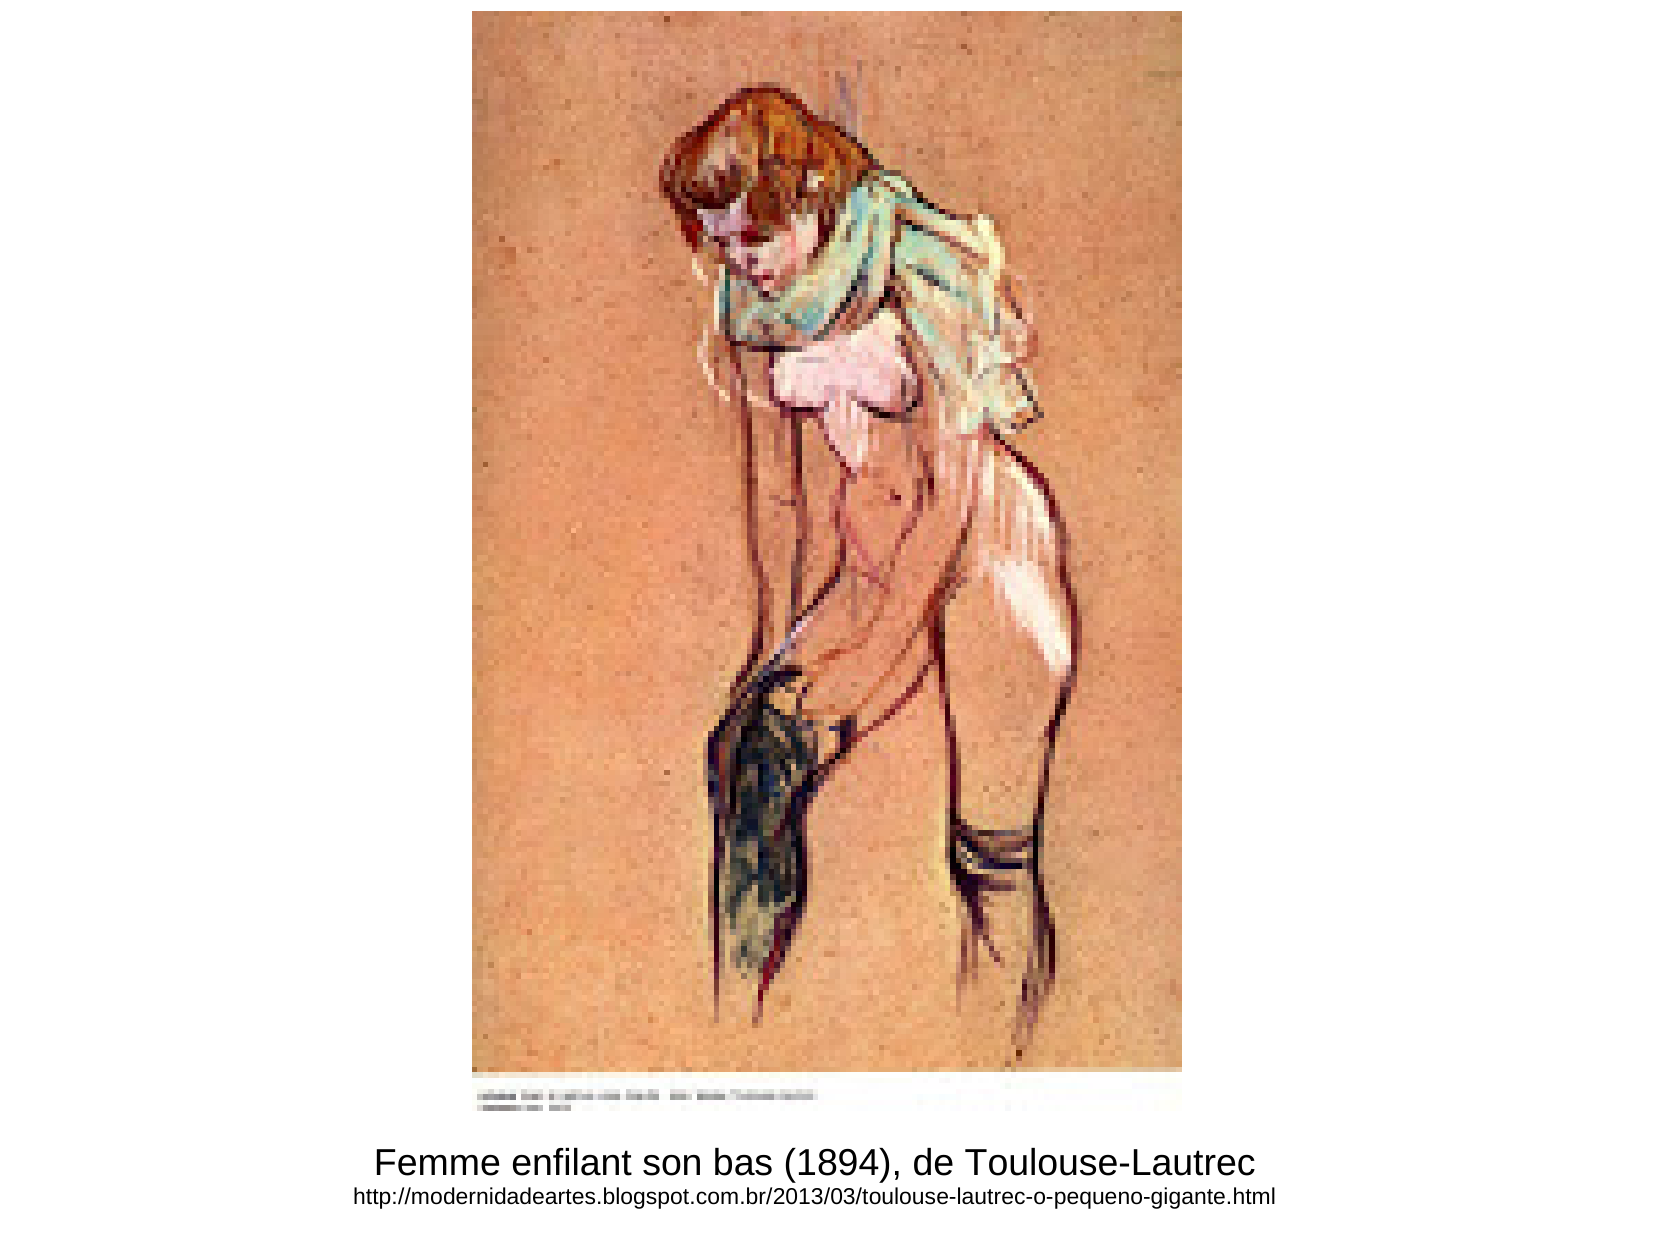

#
Femme enfilant son bas (1894), de Toulouse-Lautrec
http://modernidadeartes.blogspot.com.br/2013/03/toulouse-lautrec-o-pequeno-gigante.html